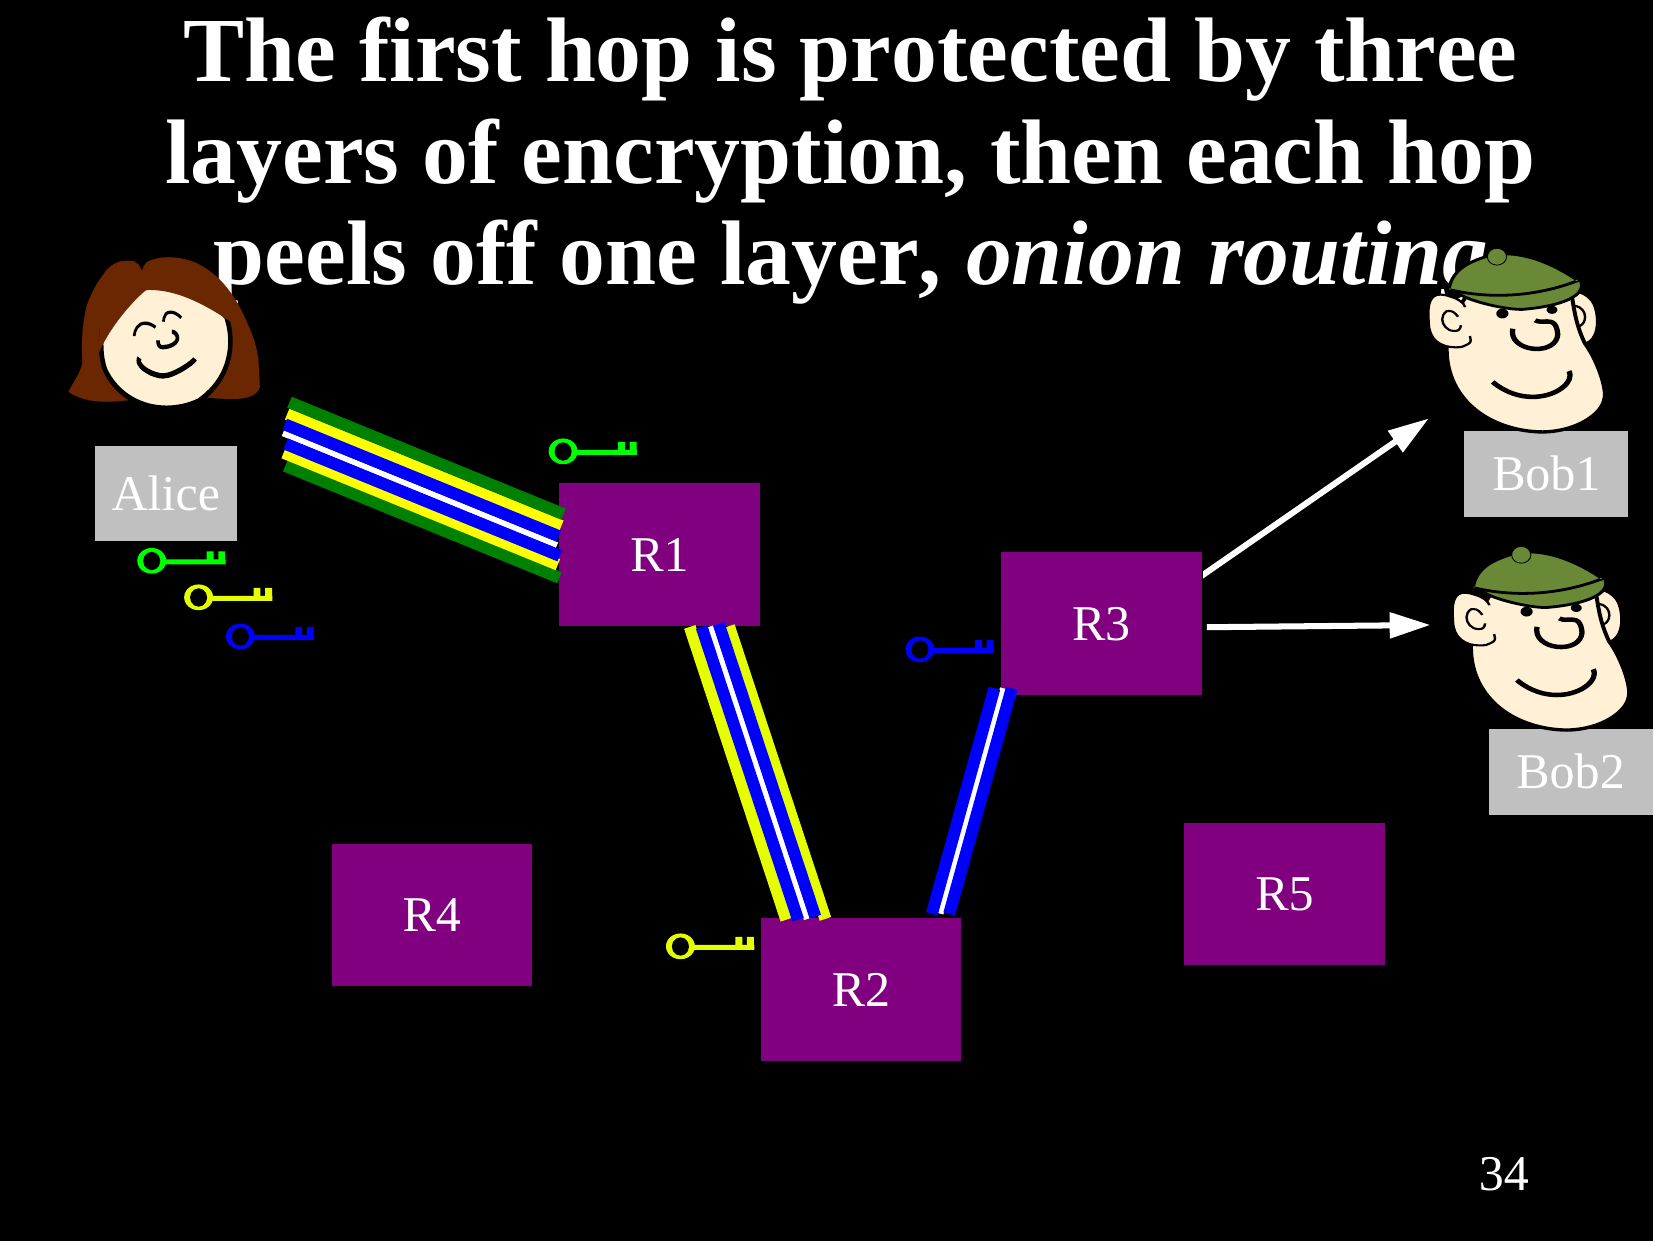

# The first hop is protected by three layers of encryption, then each hop peels off one layer, onion routing
Bob1
Alice
R1
R3
Bob2
R5
R4
R2